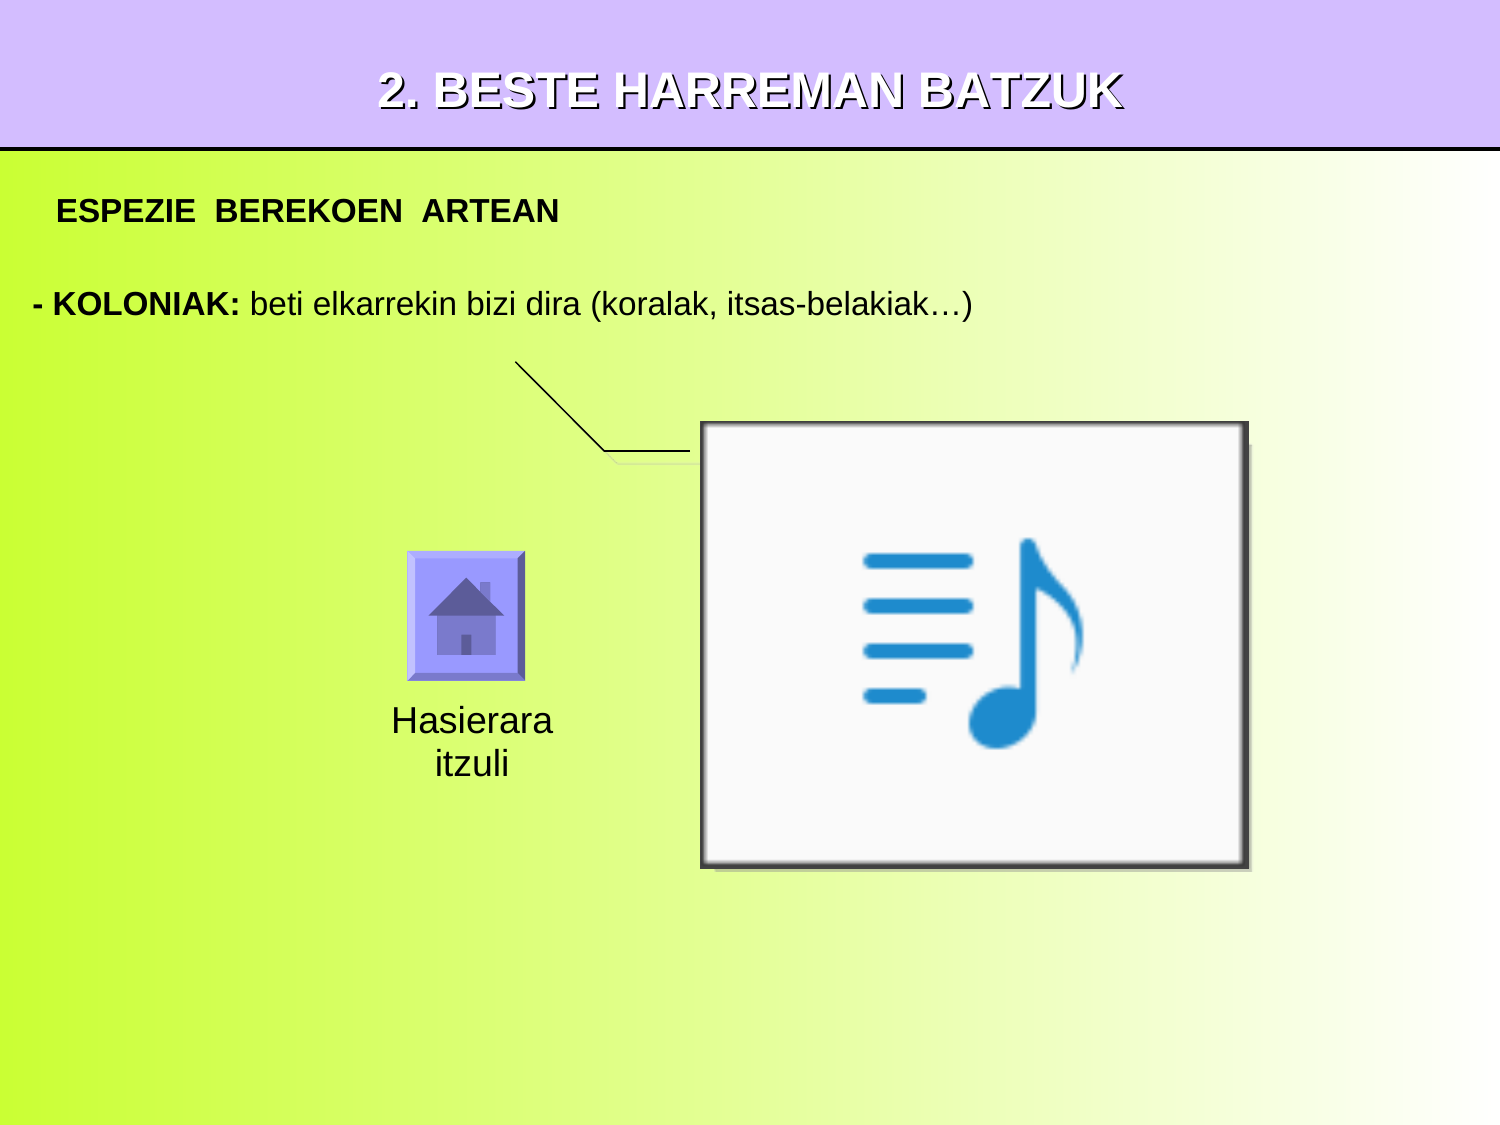

2. BESTE HARREMAN BATZUK
ESPEZIE BEREKOEN ARTEAN
- KOLONIAK: beti elkarrekin bizi dira (koralak, itsas-belakiak…)
Hasierara
itzuli